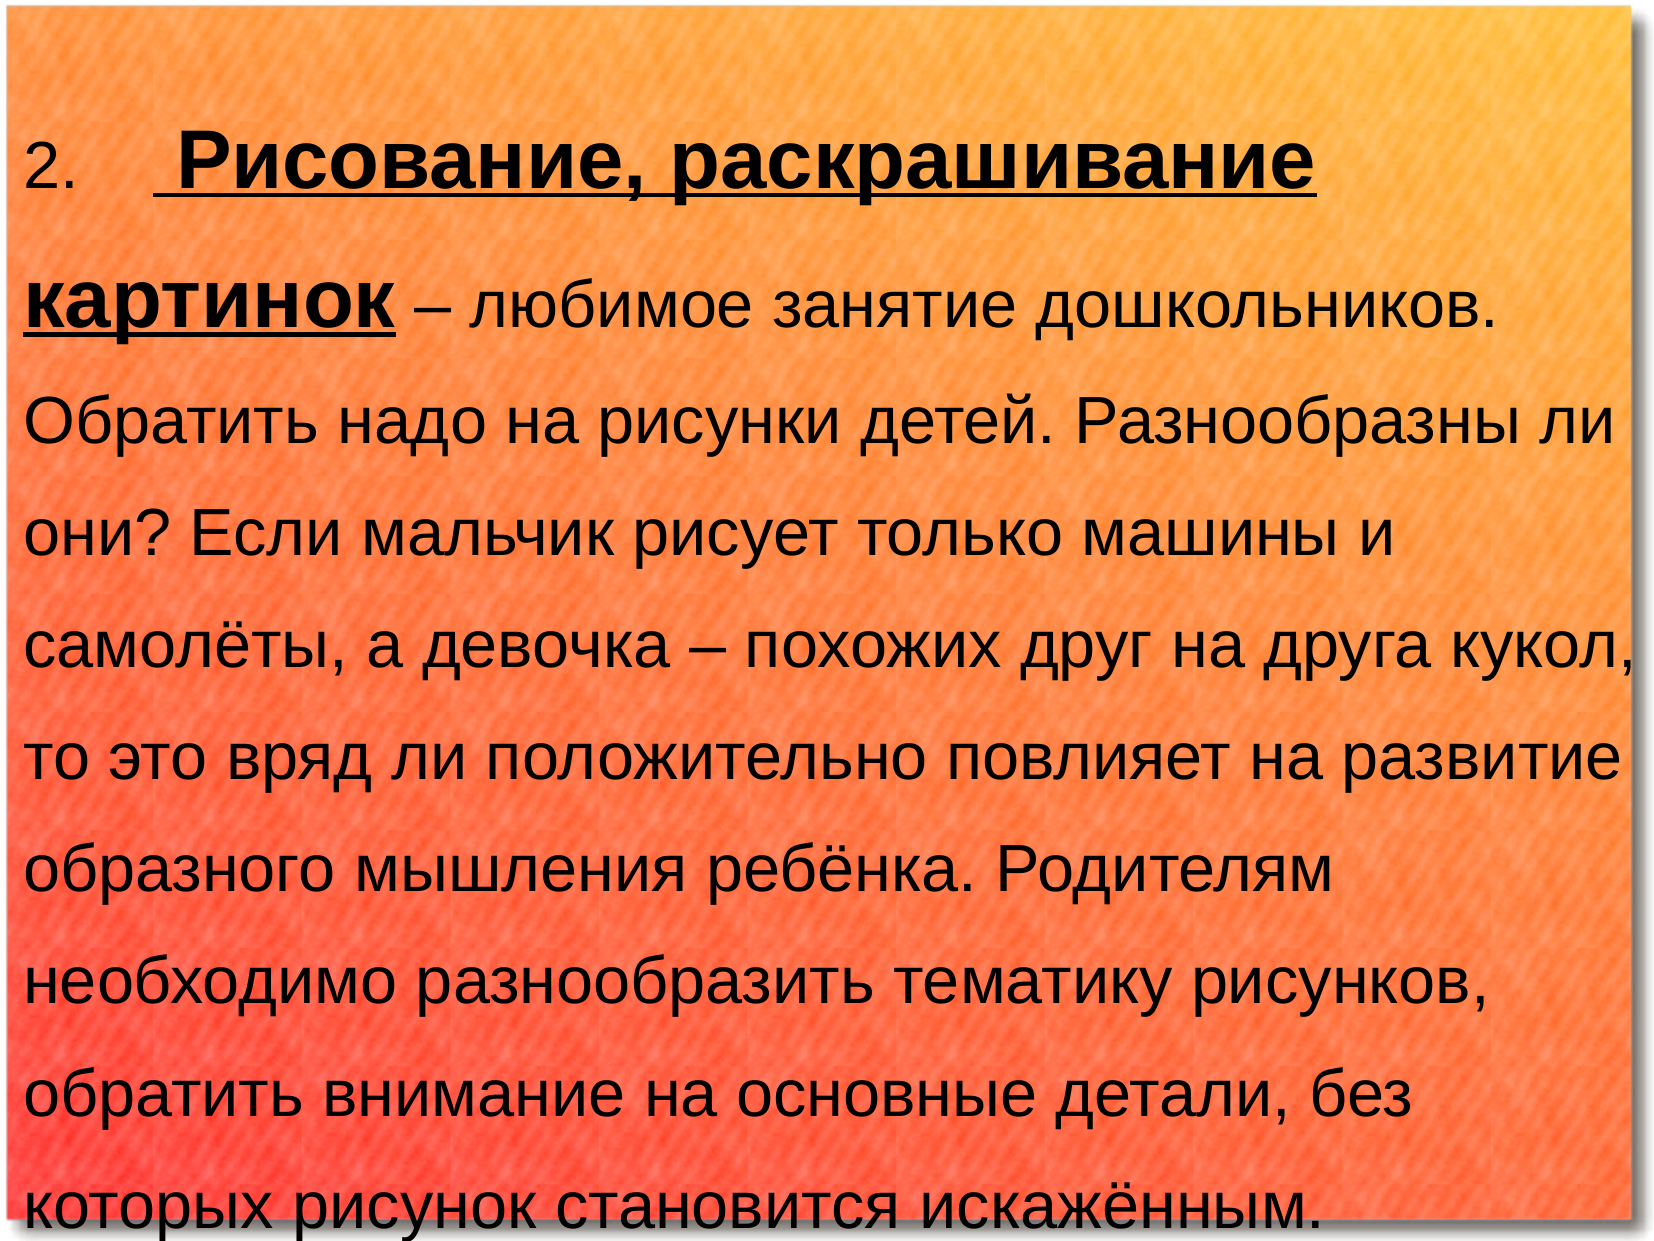

2. Рисование, раскрашивание картинок – любимое занятие дошкольников. Обратить надо на рисунки детей. Разнообразны ли они? Если мальчик рисует только машины и самолёты, а девочка – похожих друг на друга кукол, то это вряд ли положительно повлияет на развитие образного мышления ребёнка. Родителям необходимо разнообразить тематику рисунков, обратить внимание на основные детали, без которых рисунок становится искажённым.